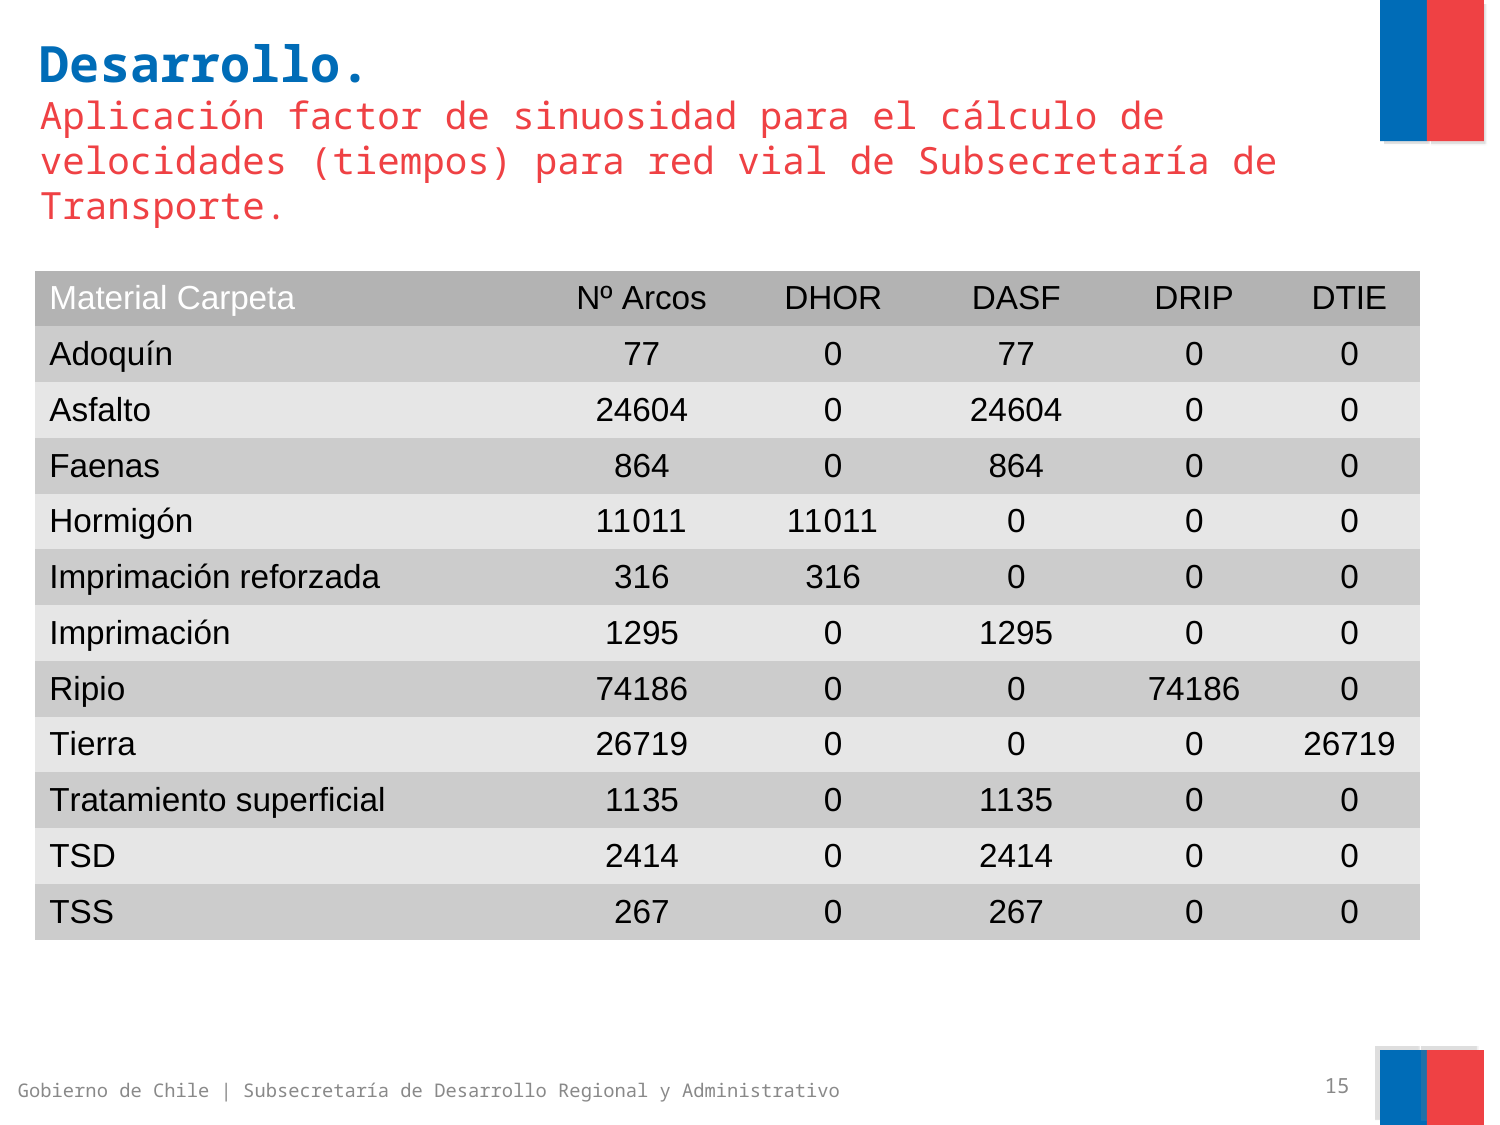

# Desarrollo. Aplicación factor de sinuosidad para el cálculo de velocidades (tiempos) para red vial de Subsecretaría de Transporte.
| Material Carpeta | Nº Arcos | DHOR | DASF | DRIP | DTIE |
| --- | --- | --- | --- | --- | --- |
| Adoquín | 77 | 0 | 77 | 0 | 0 |
| Asfalto | 24604 | 0 | 24604 | 0 | 0 |
| Faenas | 864 | 0 | 864 | 0 | 0 |
| Hormigón | 11011 | 11011 | 0 | 0 | 0 |
| Imprimación reforzada | 316 | 316 | 0 | 0 | 0 |
| Imprimación | 1295 | 0 | 1295 | 0 | 0 |
| Ripio | 74186 | 0 | 0 | 74186 | 0 |
| Tierra | 26719 | 0 | 0 | 0 | 26719 |
| Tratamiento superficial | 1135 | 0 | 1135 | 0 | 0 |
| TSD | 2414 | 0 | 2414 | 0 | 0 |
| TSS | 267 | 0 | 267 | 0 | 0 |
Gobierno de Chile | Subsecretaría de Desarrollo Regional y Administrativo